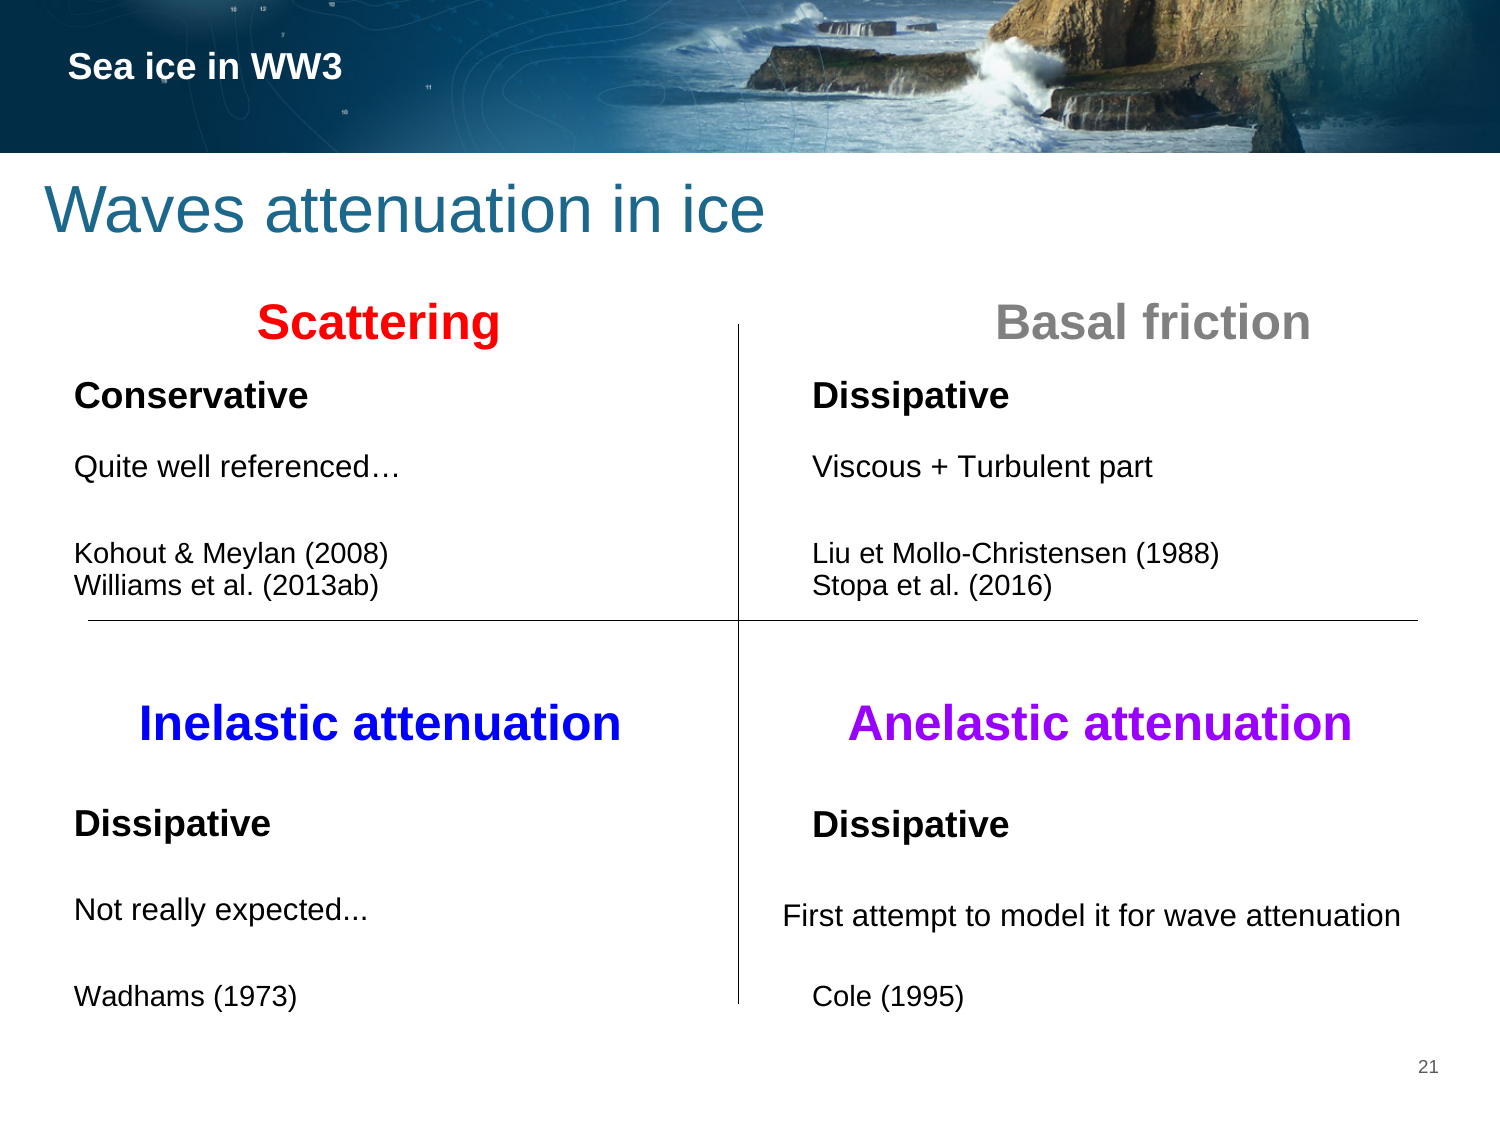

#
Sea ice in WW3
Waves attenuation in ice
Scattering
Basal friction
Conservative
Dissipative
Quite well referenced…
Viscous + Turbulent part
Kohout & Meylan (2008)
Williams et al. (2013ab)
Liu et Mollo-Christensen (1988)
Stopa et al. (2016)
Inelastic attenuation
Anelastic attenuation
Dissipative
Dissipative
Not really expected...
First attempt to model it for wave attenuation
Wadhams (1973)
Cole (1995)
21